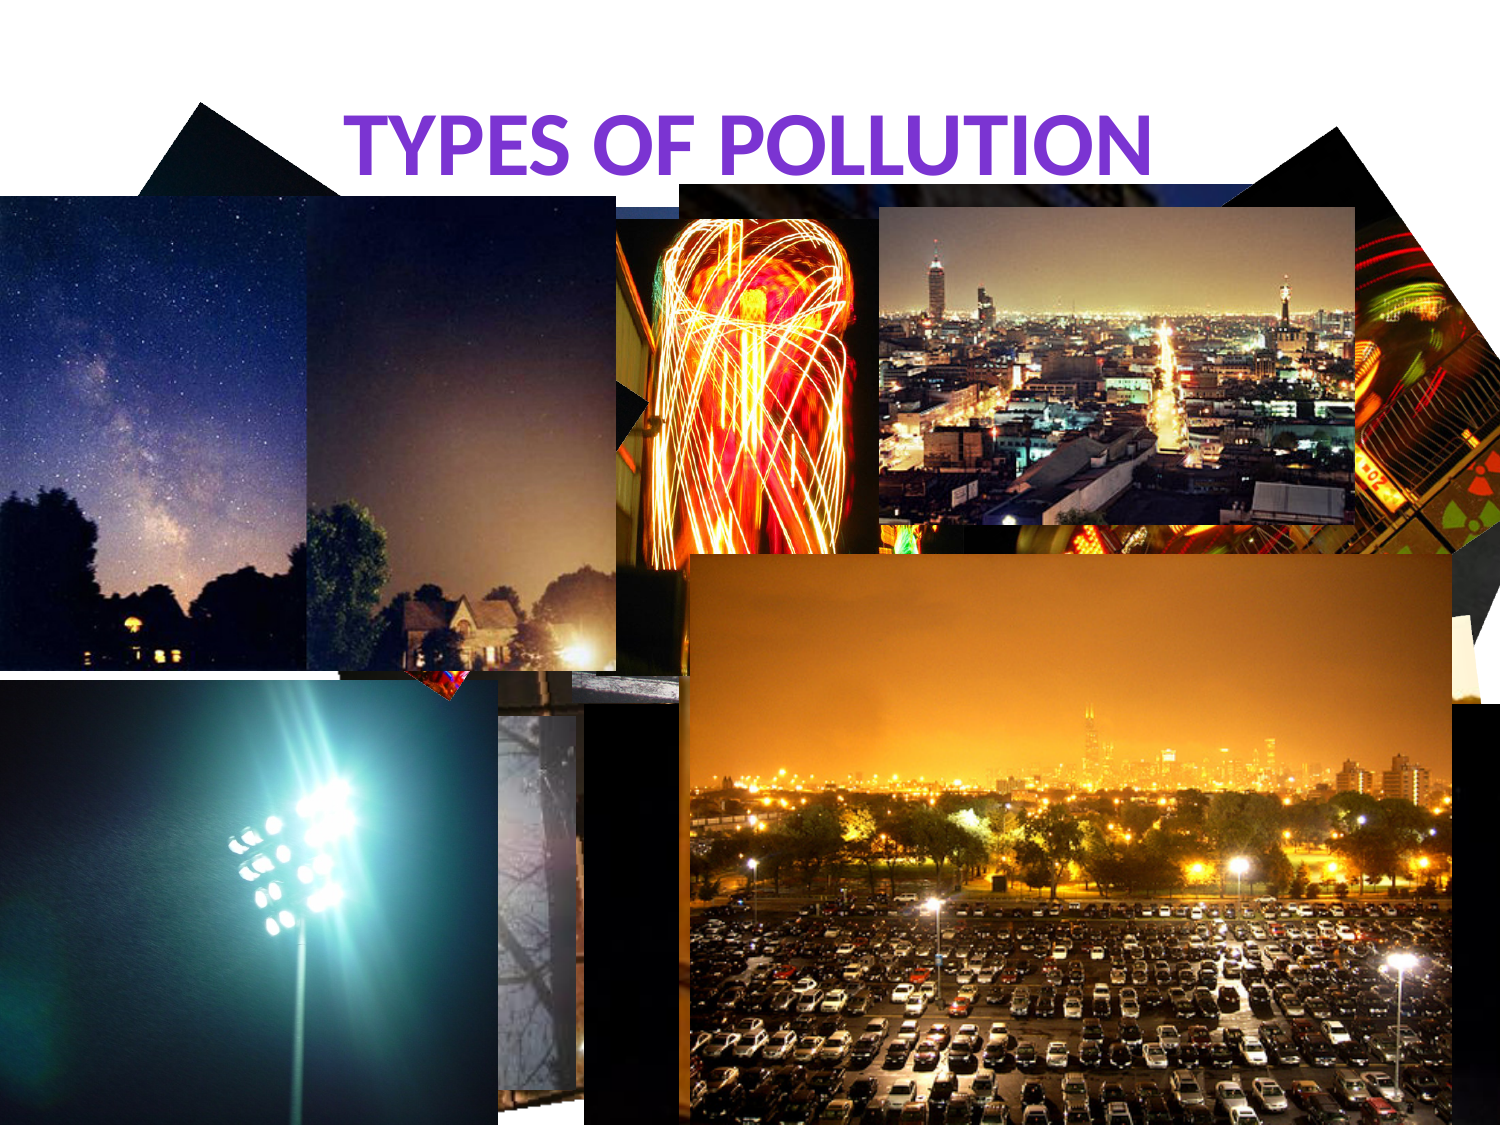

# Types of pollution
Light trespass
Glare :
Blinding glare
Disability glare
Discomfort glare
Light clutter
Sky glow